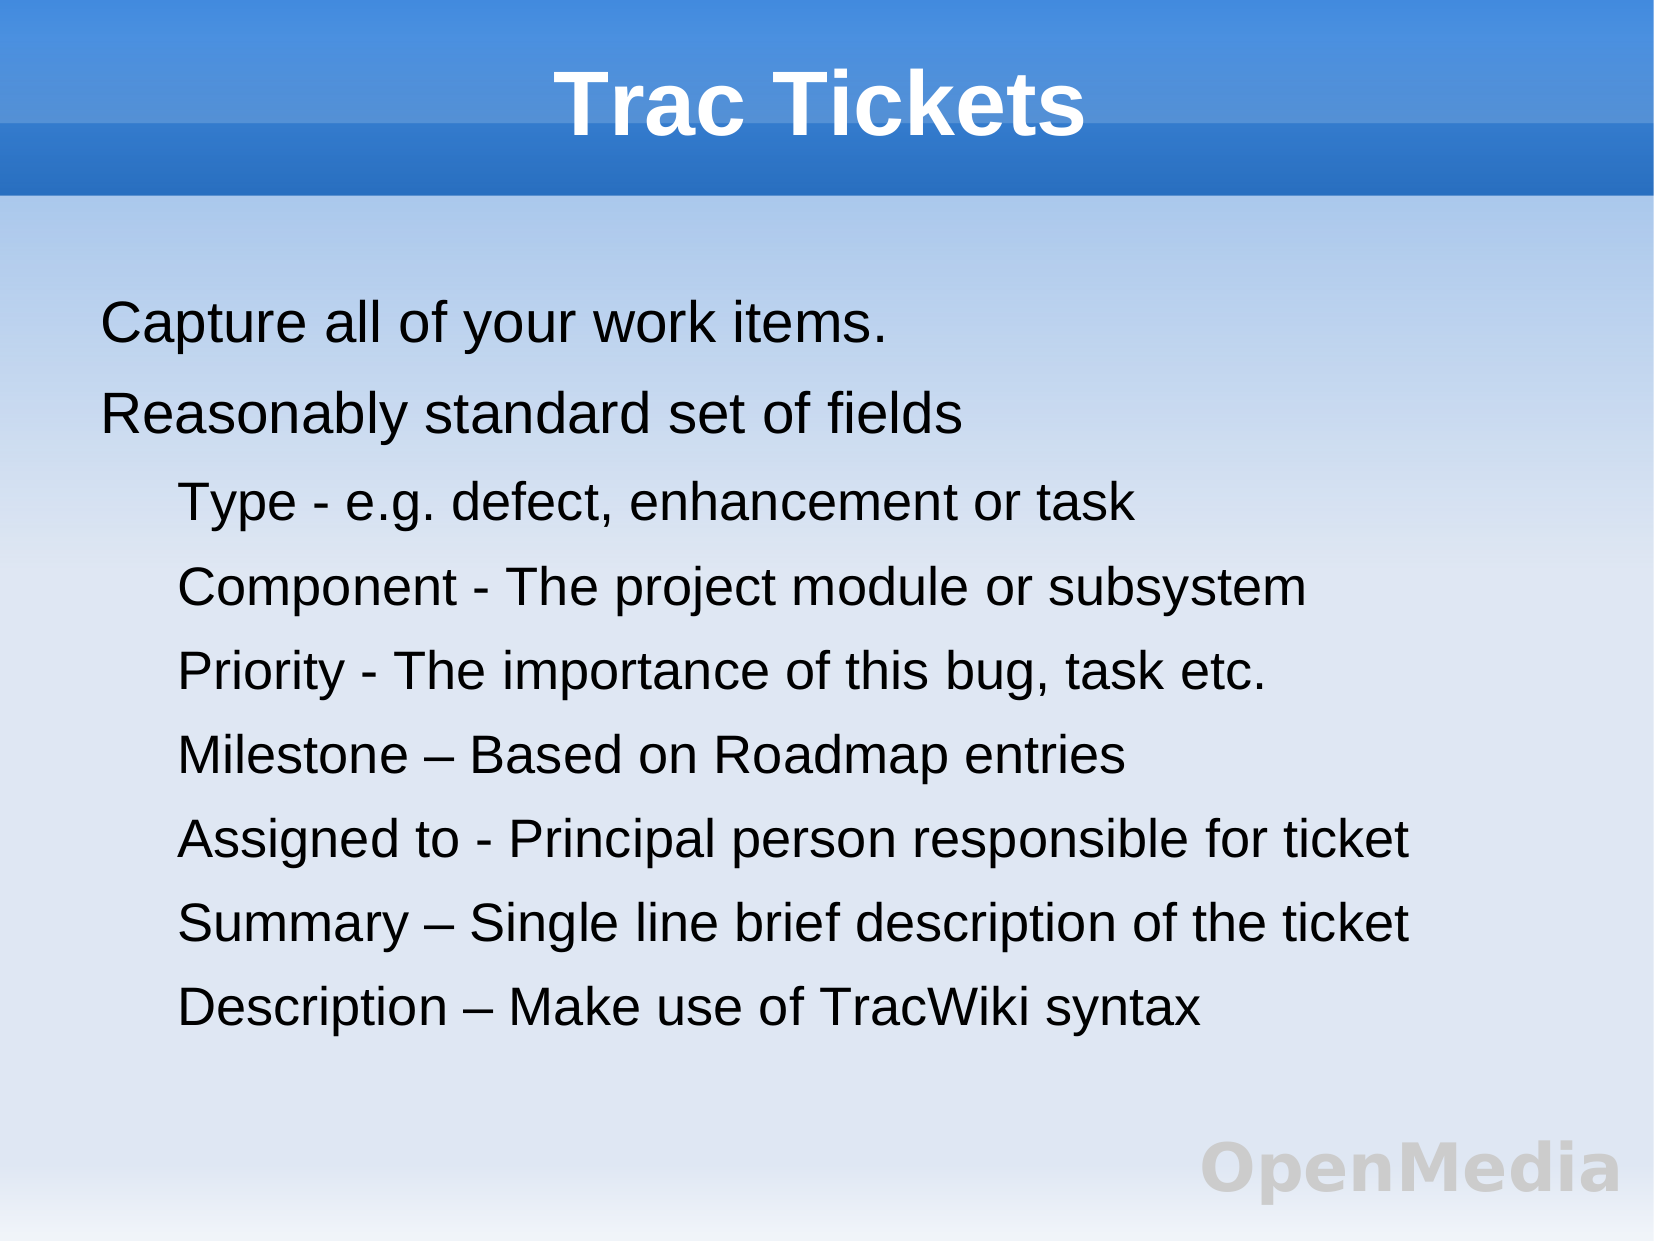

# Trac Tickets
Capture all of your work items.
Reasonably standard set of fields
Type - e.g. defect, enhancement or task
Component - The project module or subsystem
Priority - The importance of this bug, task etc.
Milestone – Based on Roadmap entries
Assigned to - Principal person responsible for ticket
Summary – Single line brief description of the ticket
Description – Make use of TracWiki syntax
14